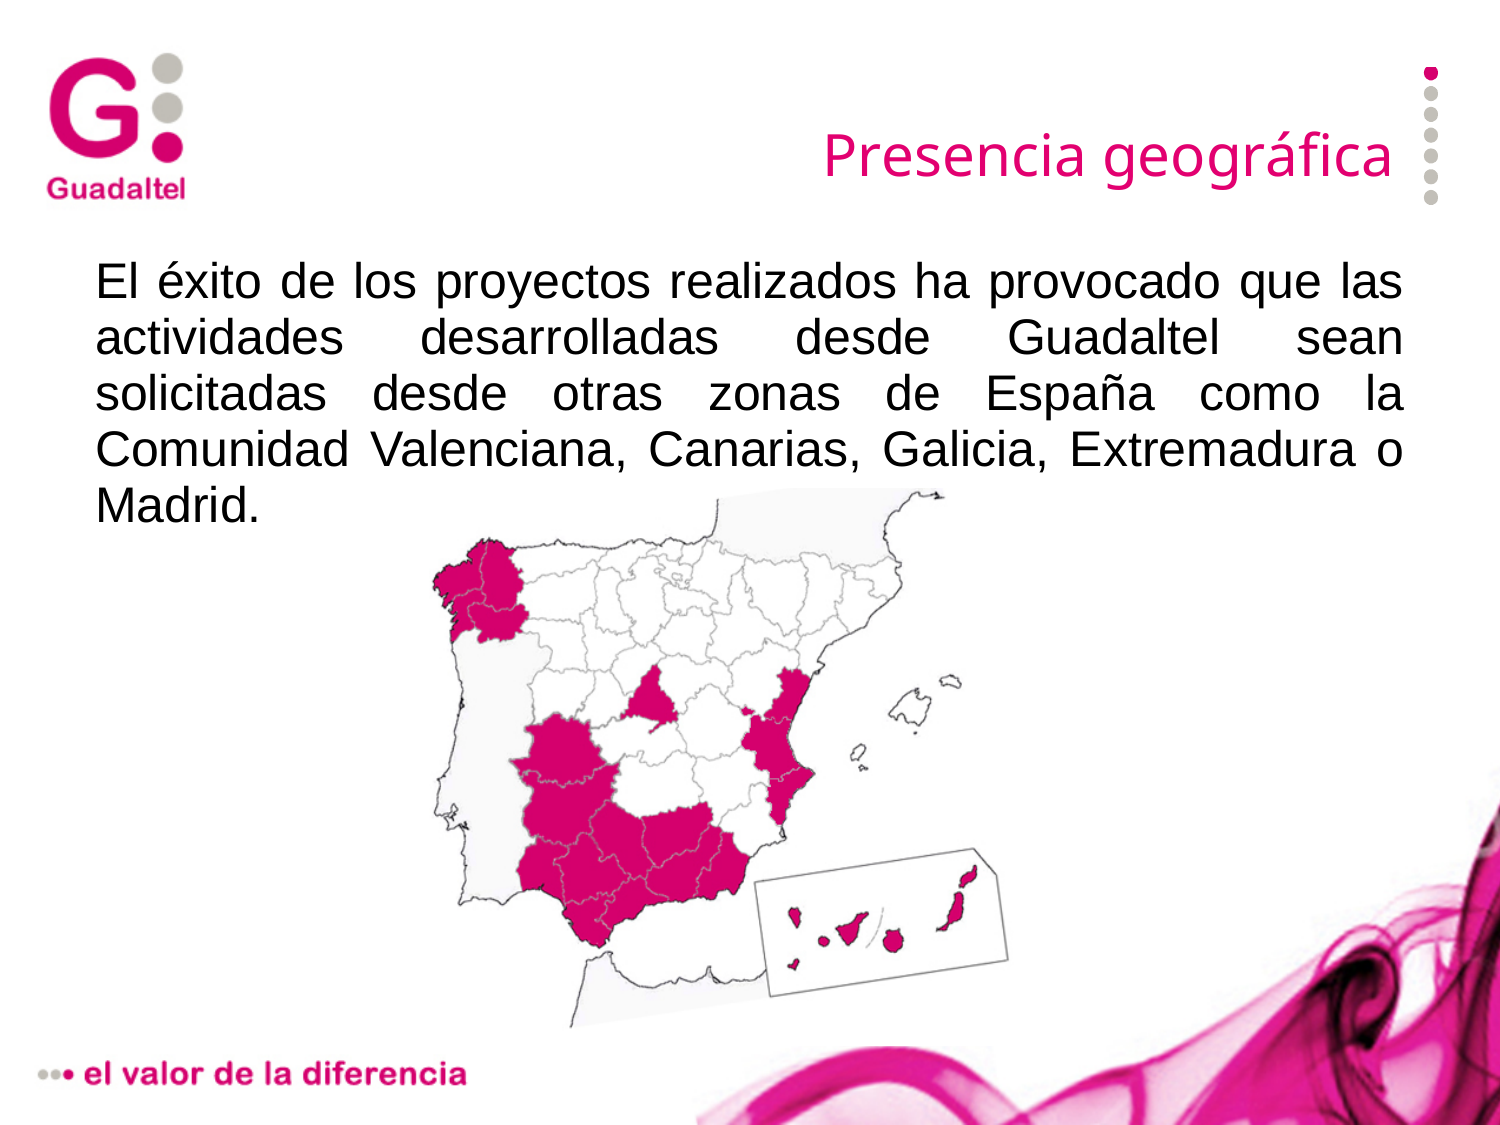

Presencia geográfica
El éxito de los proyectos realizados ha provocado que las actividades desarrolladas desde Guadaltel sean solicitadas desde otras zonas de España como la Comunidad Valenciana, Canarias, Galicia, Extremadura o Madrid.